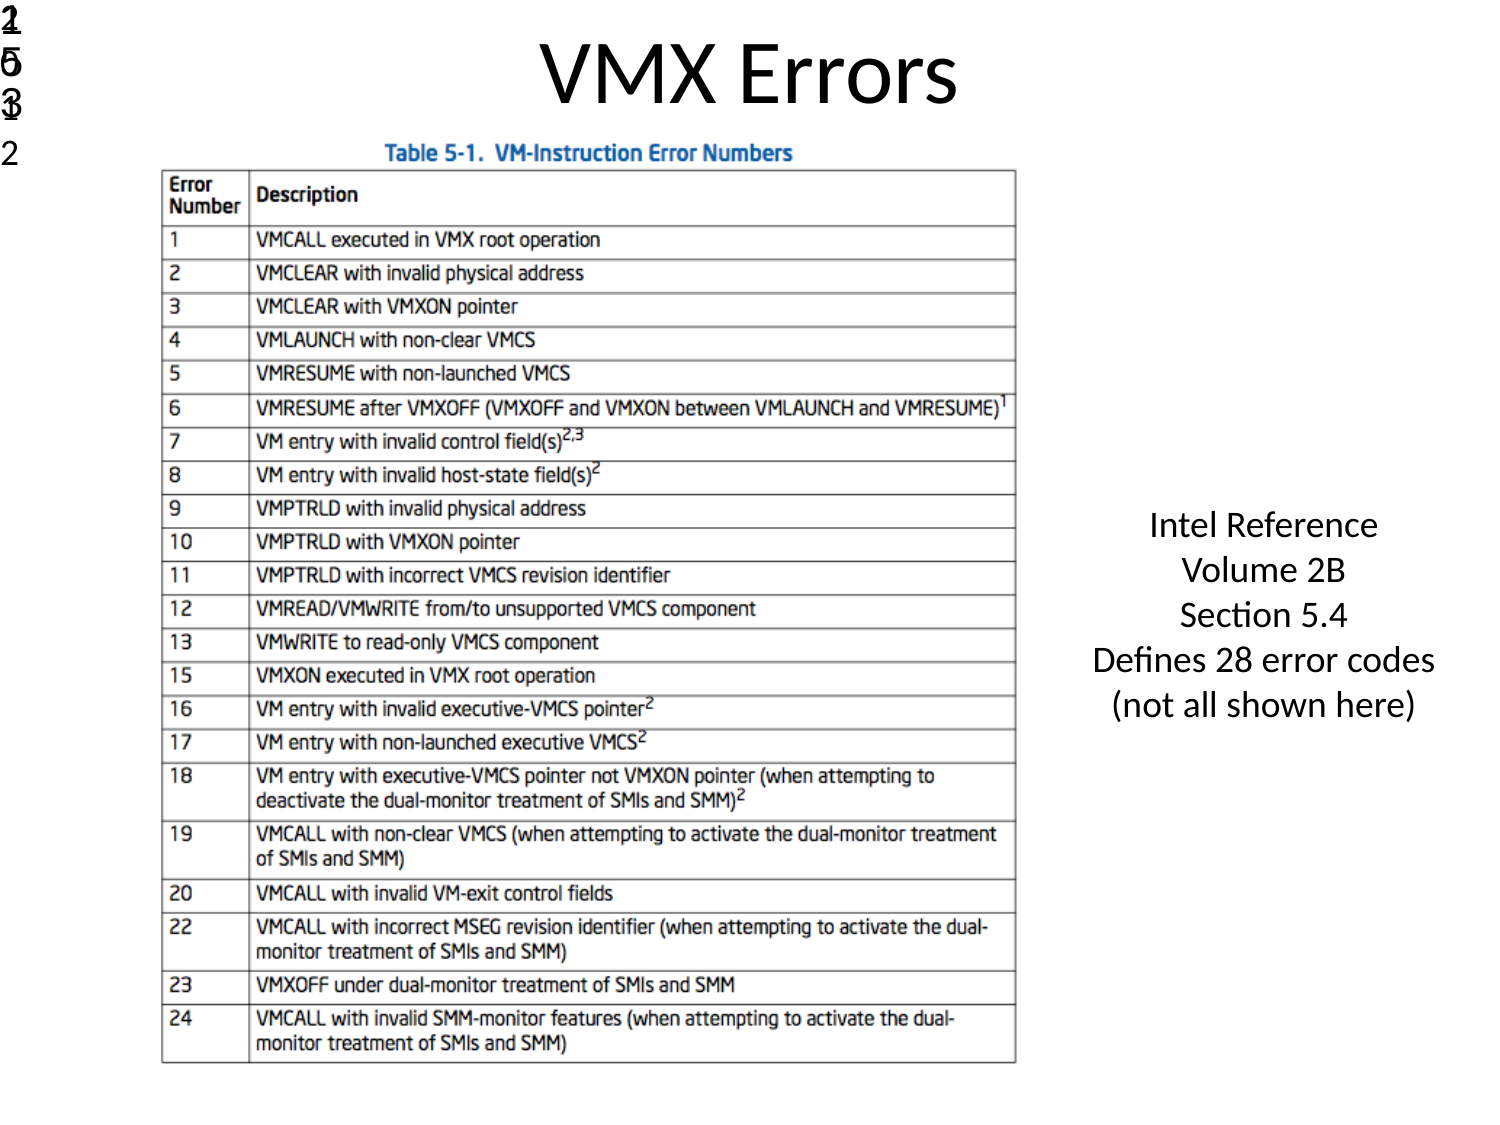

2012
# VMX Errors
Intel Reference Volume 2B
Section 5.4
Defines 28 error codes
(not all shown here)